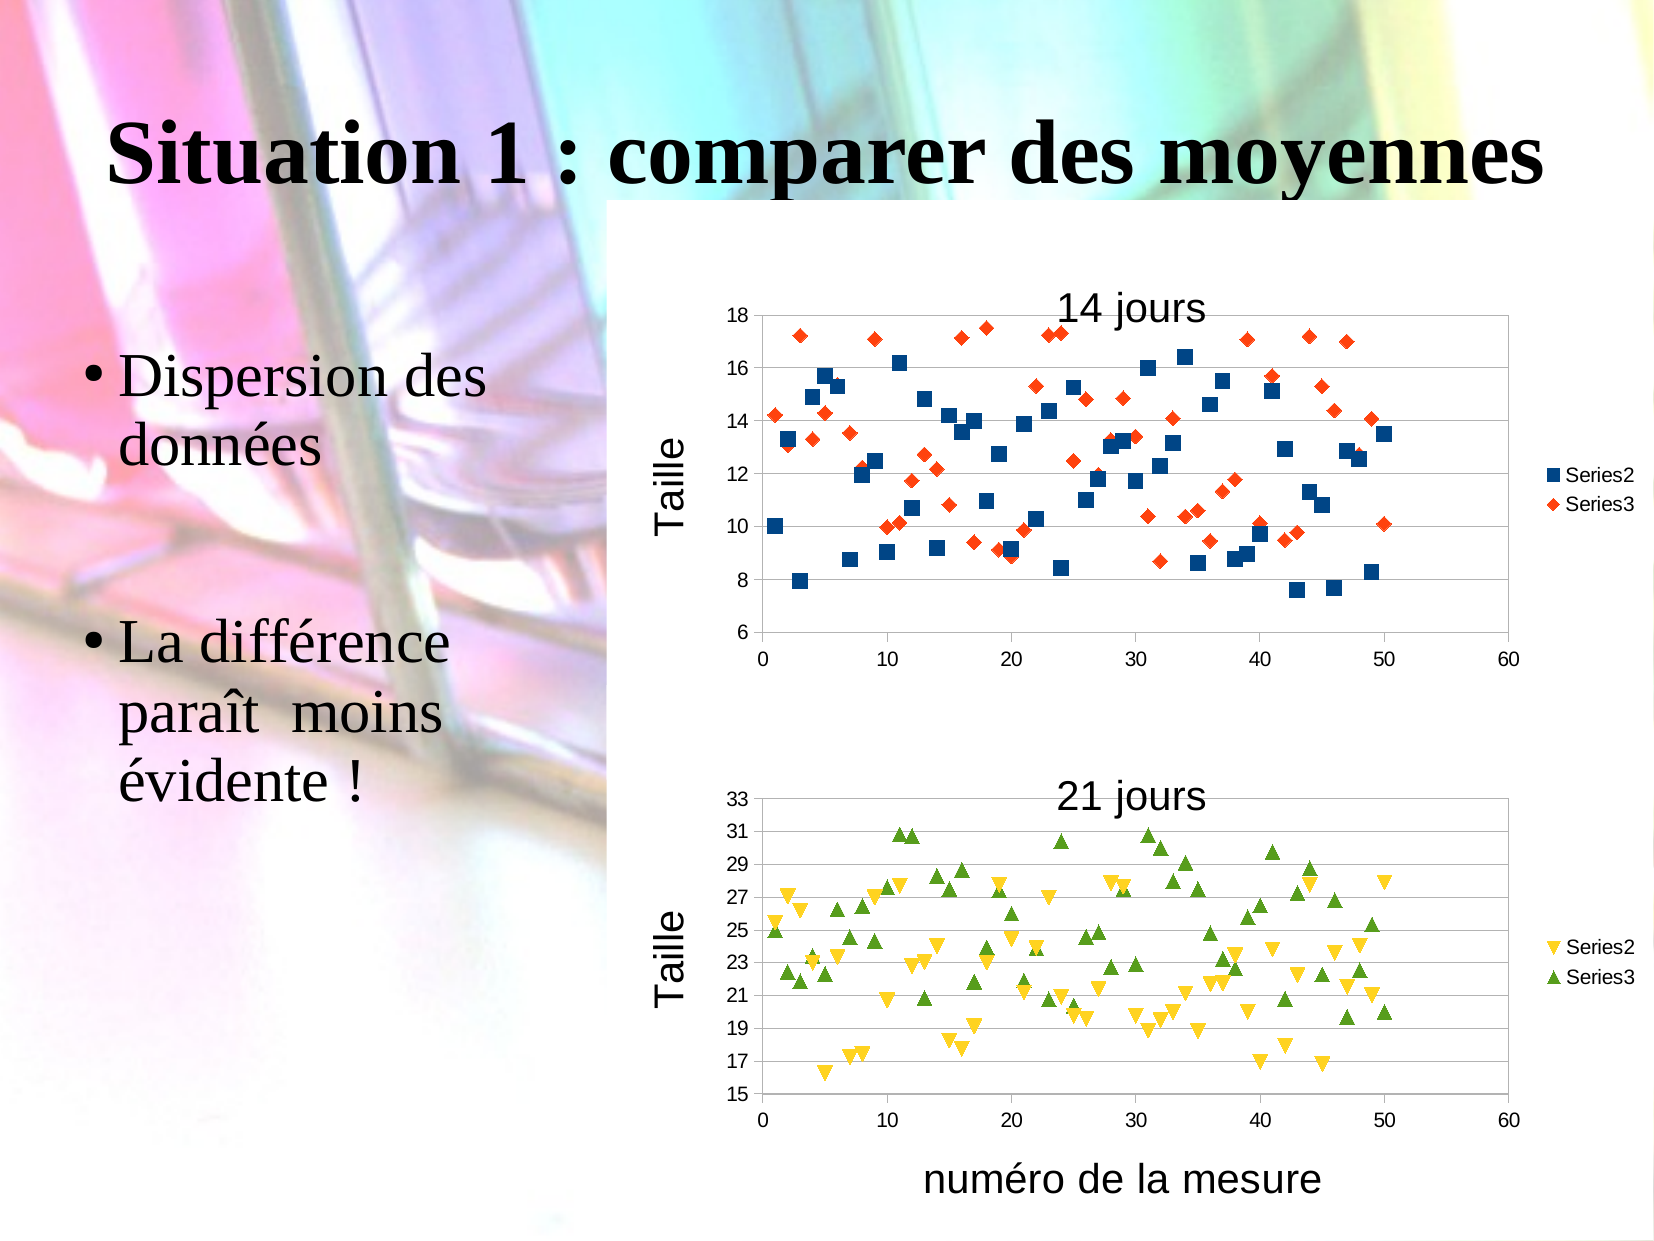

# Situation 1 : comparer des moyennes
### Chart: 14 jours
| Category | | |
|---|---|---|Dispersion des données
La différence paraît moins évidente !
### Chart: 21 jours
| Category | | |
|---|---|---|